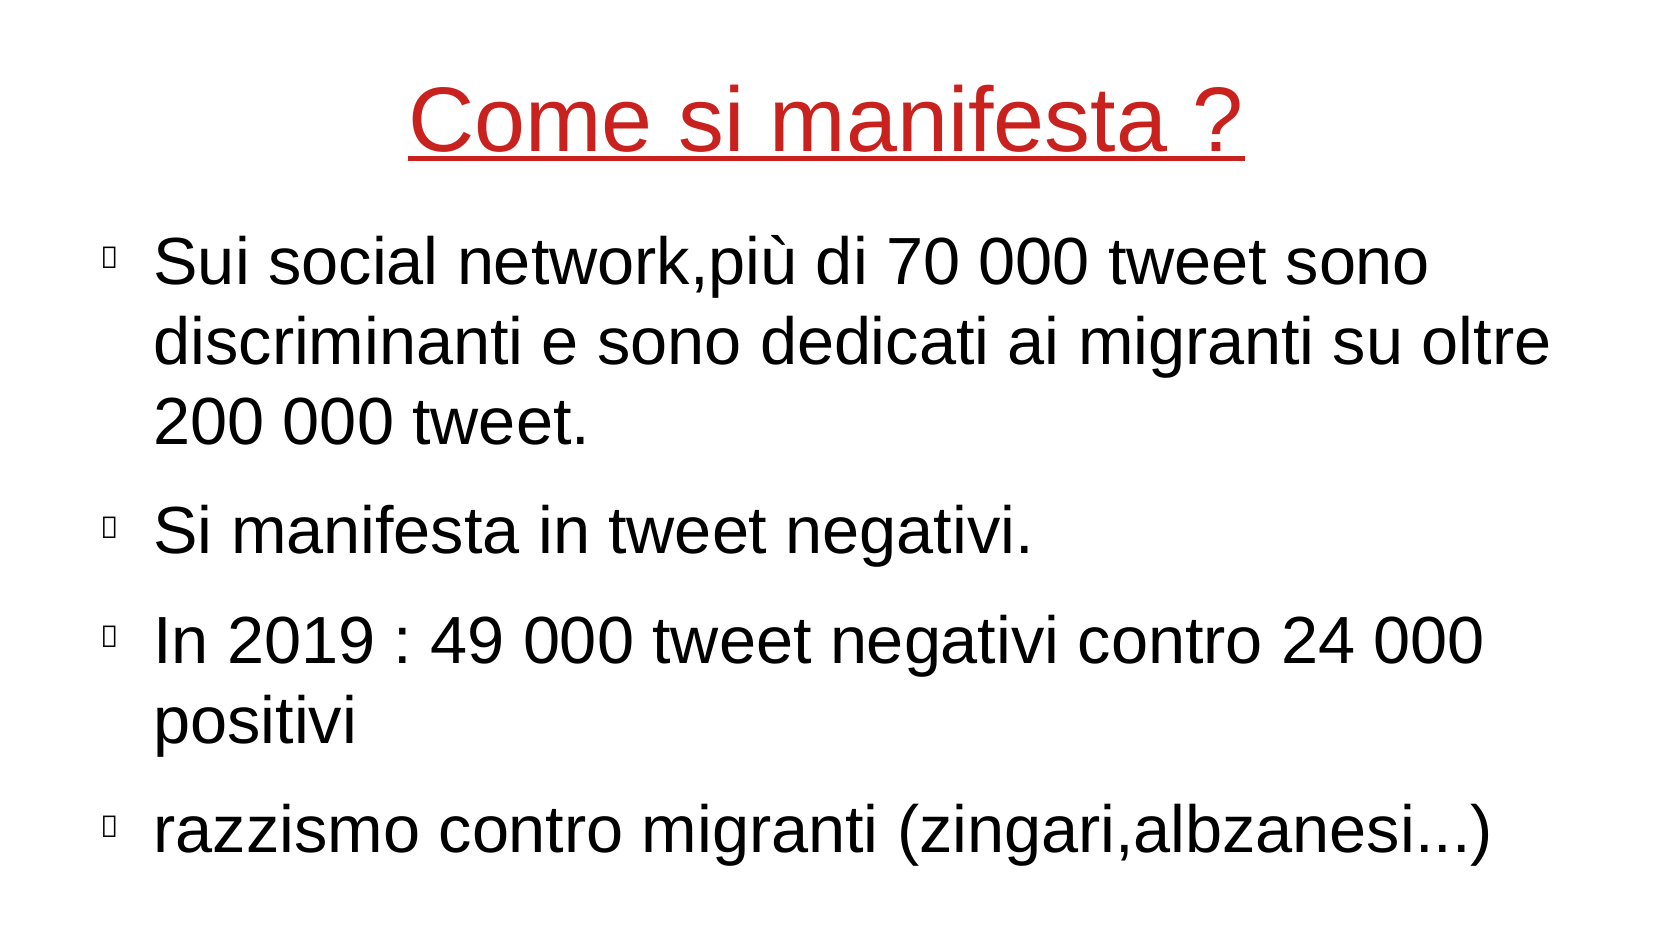

Come si manifesta ?
Sui social network,più di 70 000 tweet sono discriminanti e sono dedicati ai migranti su oltre 200 000 tweet.
Si manifesta in tweet negativi.
In 2019 : 49 000 tweet negativi contro 24 000 positivi
razzismo contro migranti (zingari,albzanesi...)